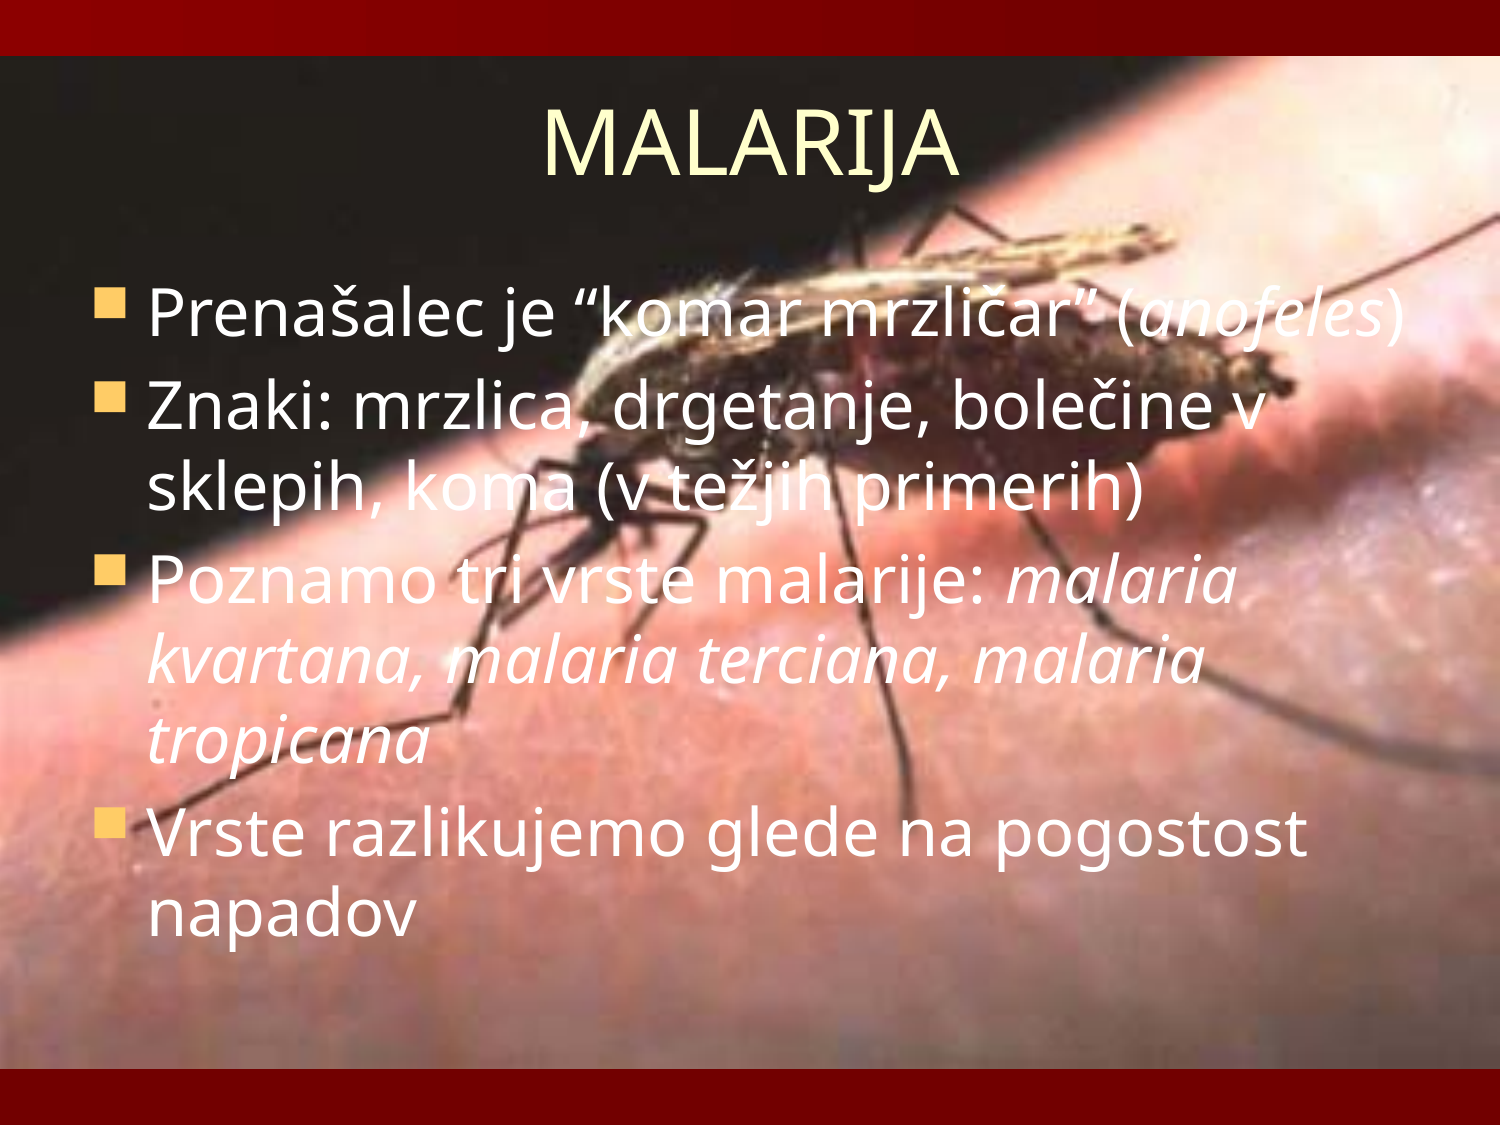

# MALARIJA
Prenašalec je “komar mrzličar” (anofeles)
Znaki: mrzlica, drgetanje, bolečine v sklepih, koma (v težjih primerih)
Poznamo tri vrste malarije: malaria kvartana, malaria terciana, malaria tropicana
Vrste razlikujemo glede na pogostost napadov